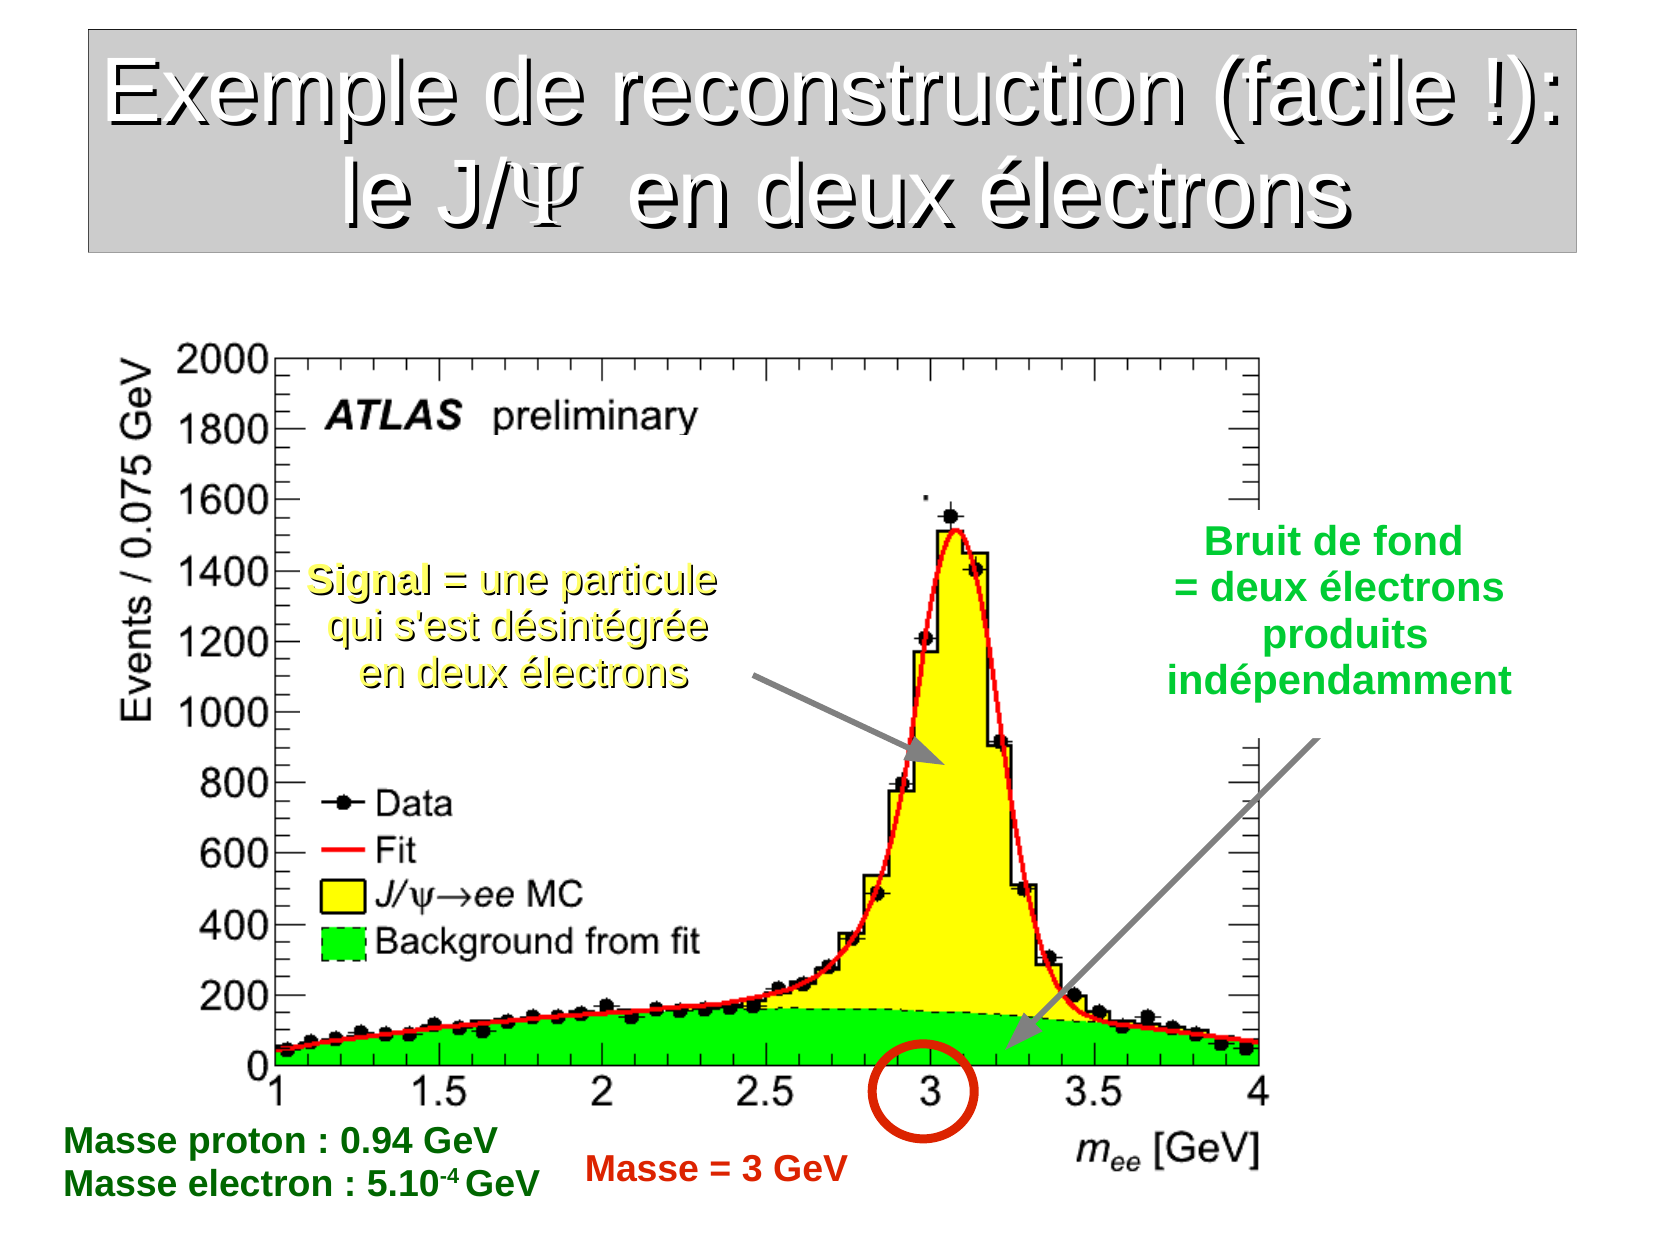

# Exemple de reconstruction (facile !): le J/Y en deux électrons
Signal = une particule
qui s'est désintégrée
 en deux électrons
Bruit de fond
= deux électrons
 produits indépendamment
Masse = 3 GeV
Masse proton : 0.94 GeV
Masse electron : 5.10-4 GeV